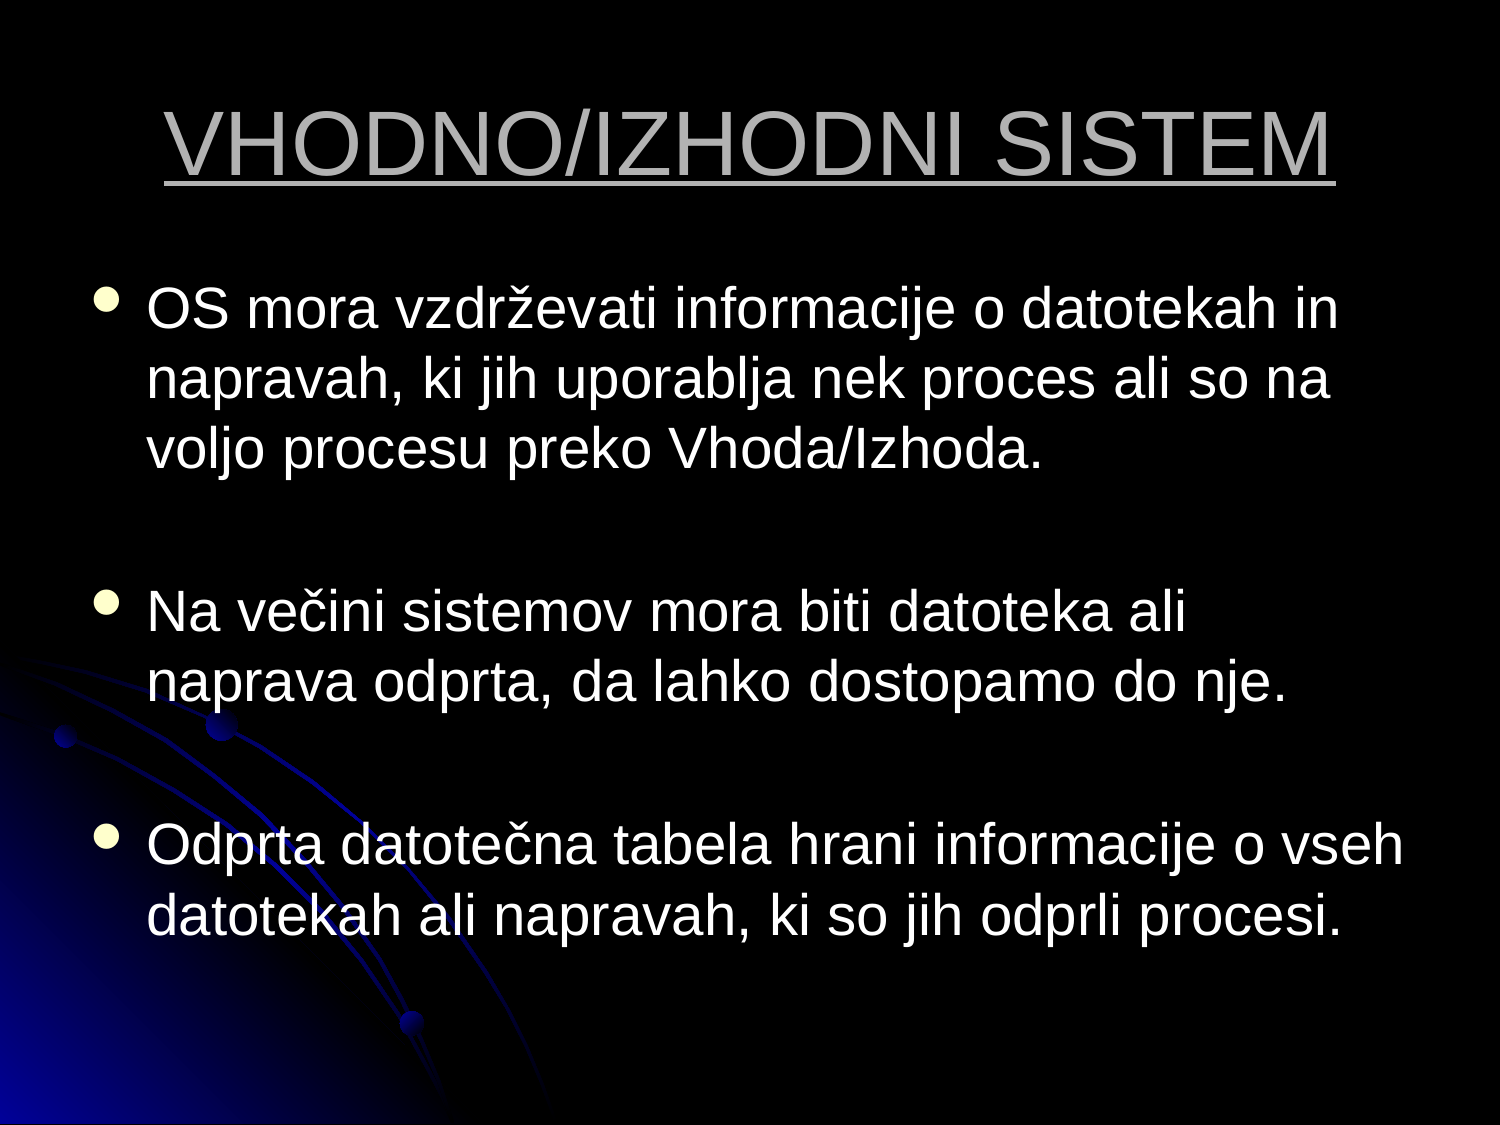

# VHODNO/IZHODNI SISTEM
OS mora vzdrževati informacije o datotekah in napravah, ki jih uporablja nek proces ali so na voljo procesu preko Vhoda/Izhoda.
Na večini sistemov mora biti datoteka ali naprava odprta, da lahko dostopamo do nje.
Odprta datotečna tabela hrani informacije o vseh datotekah ali napravah, ki so jih odprli procesi.